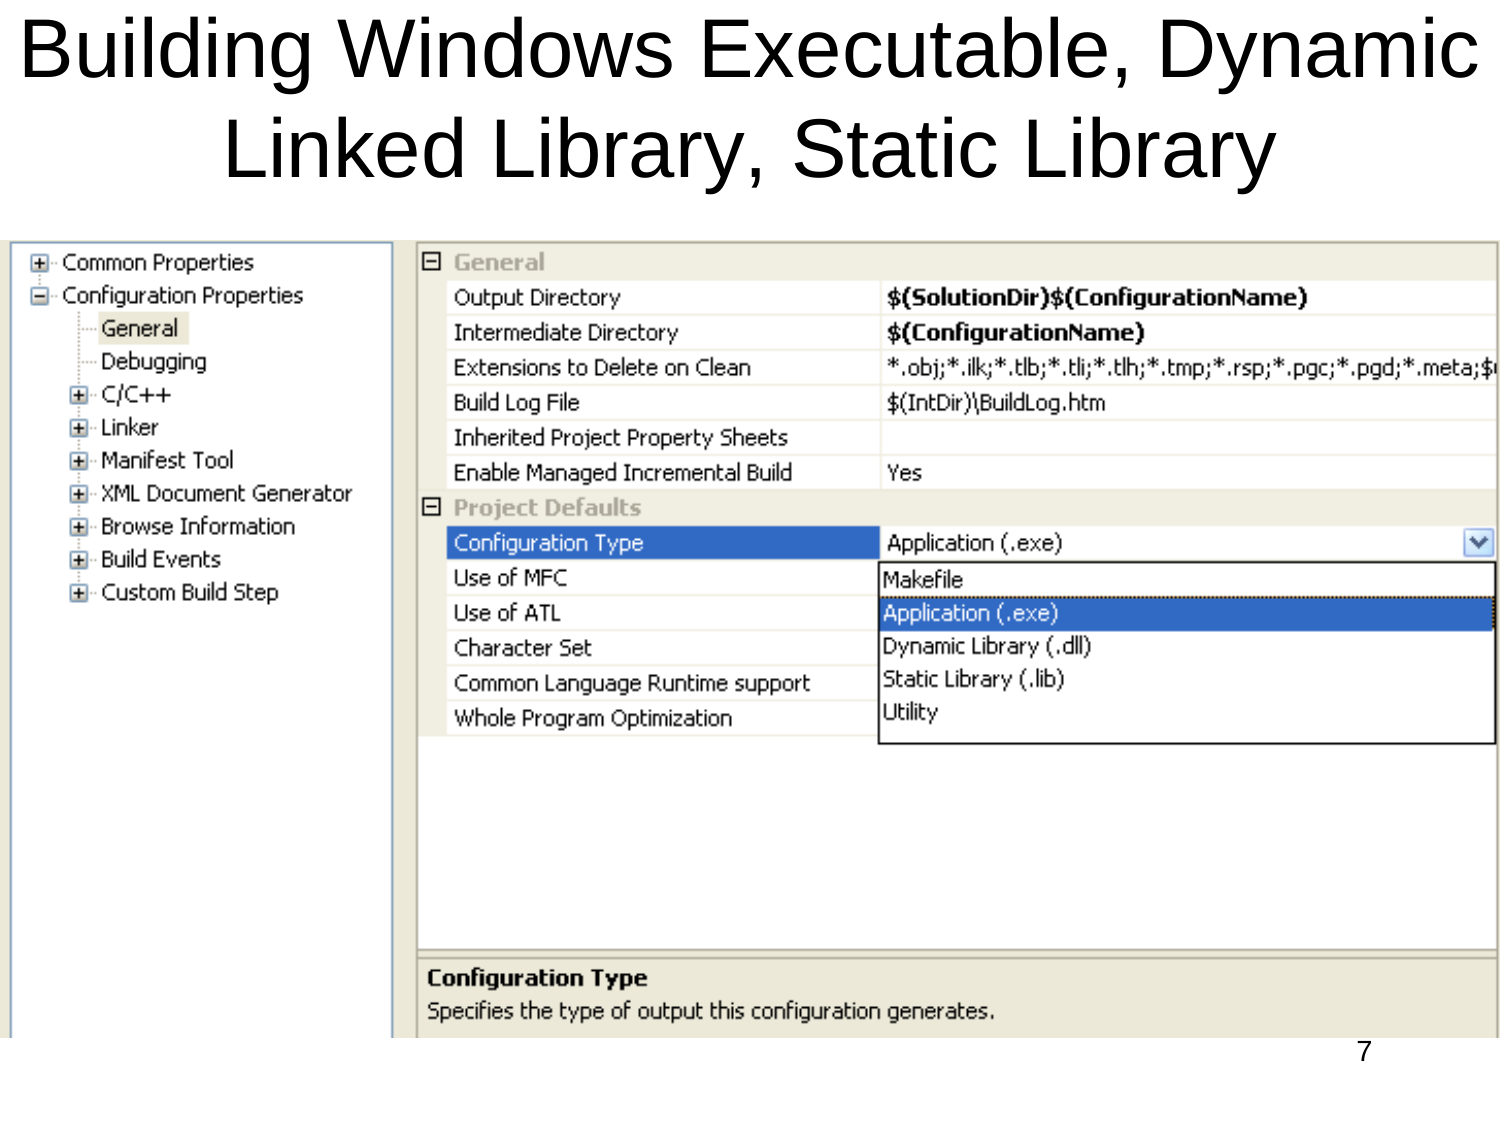

# Building Windows Executable, Dynamic Linked Library, Static Library